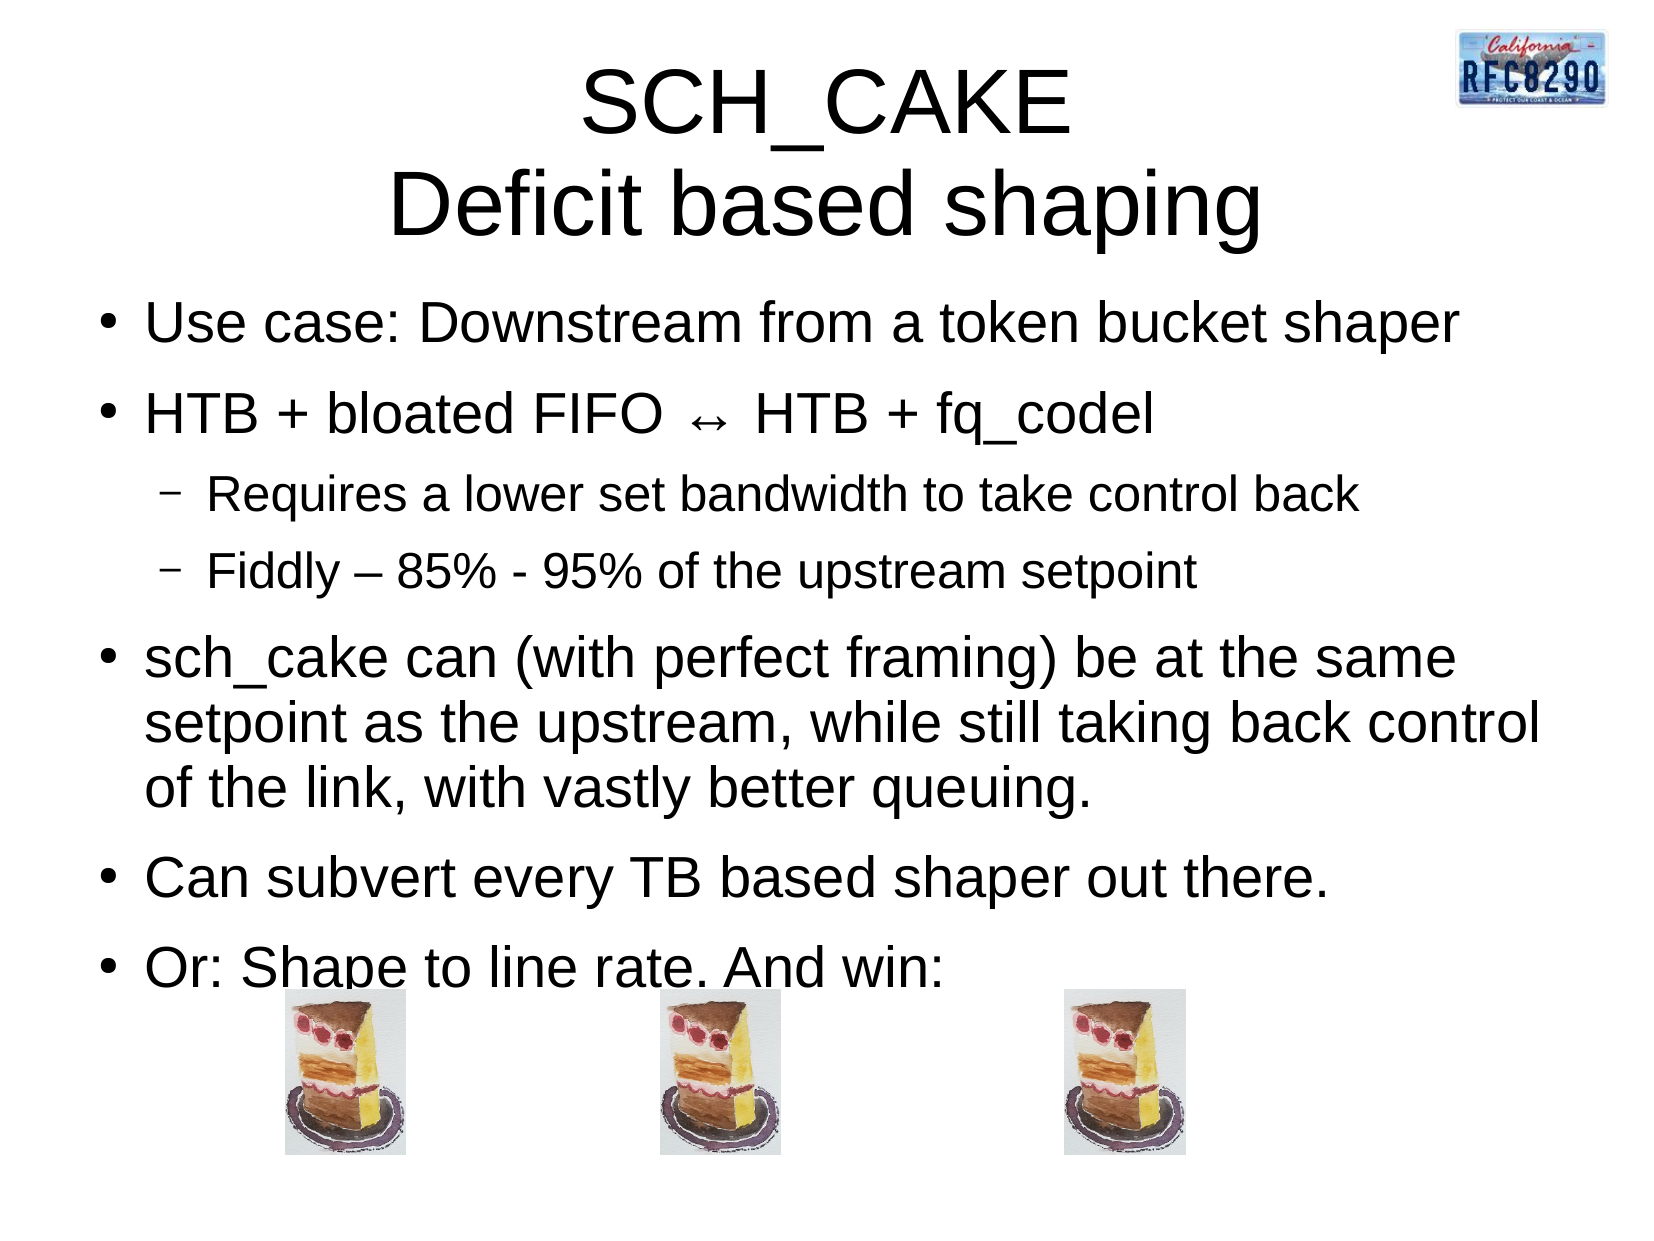

# SCH_CAKE Deficit based shaping
Use case: Downstream from a token bucket shaper
HTB + bloated FIFO ↔ HTB + fq_codel
Requires a lower set bandwidth to take control back
Fiddly – 85% - 95% of the upstream setpoint
sch_cake can (with perfect framing) be at the same setpoint as the upstream, while still taking back control of the link, with vastly better queuing.
Can subvert every TB based shaper out there.
Or: Shape to line rate. And win: